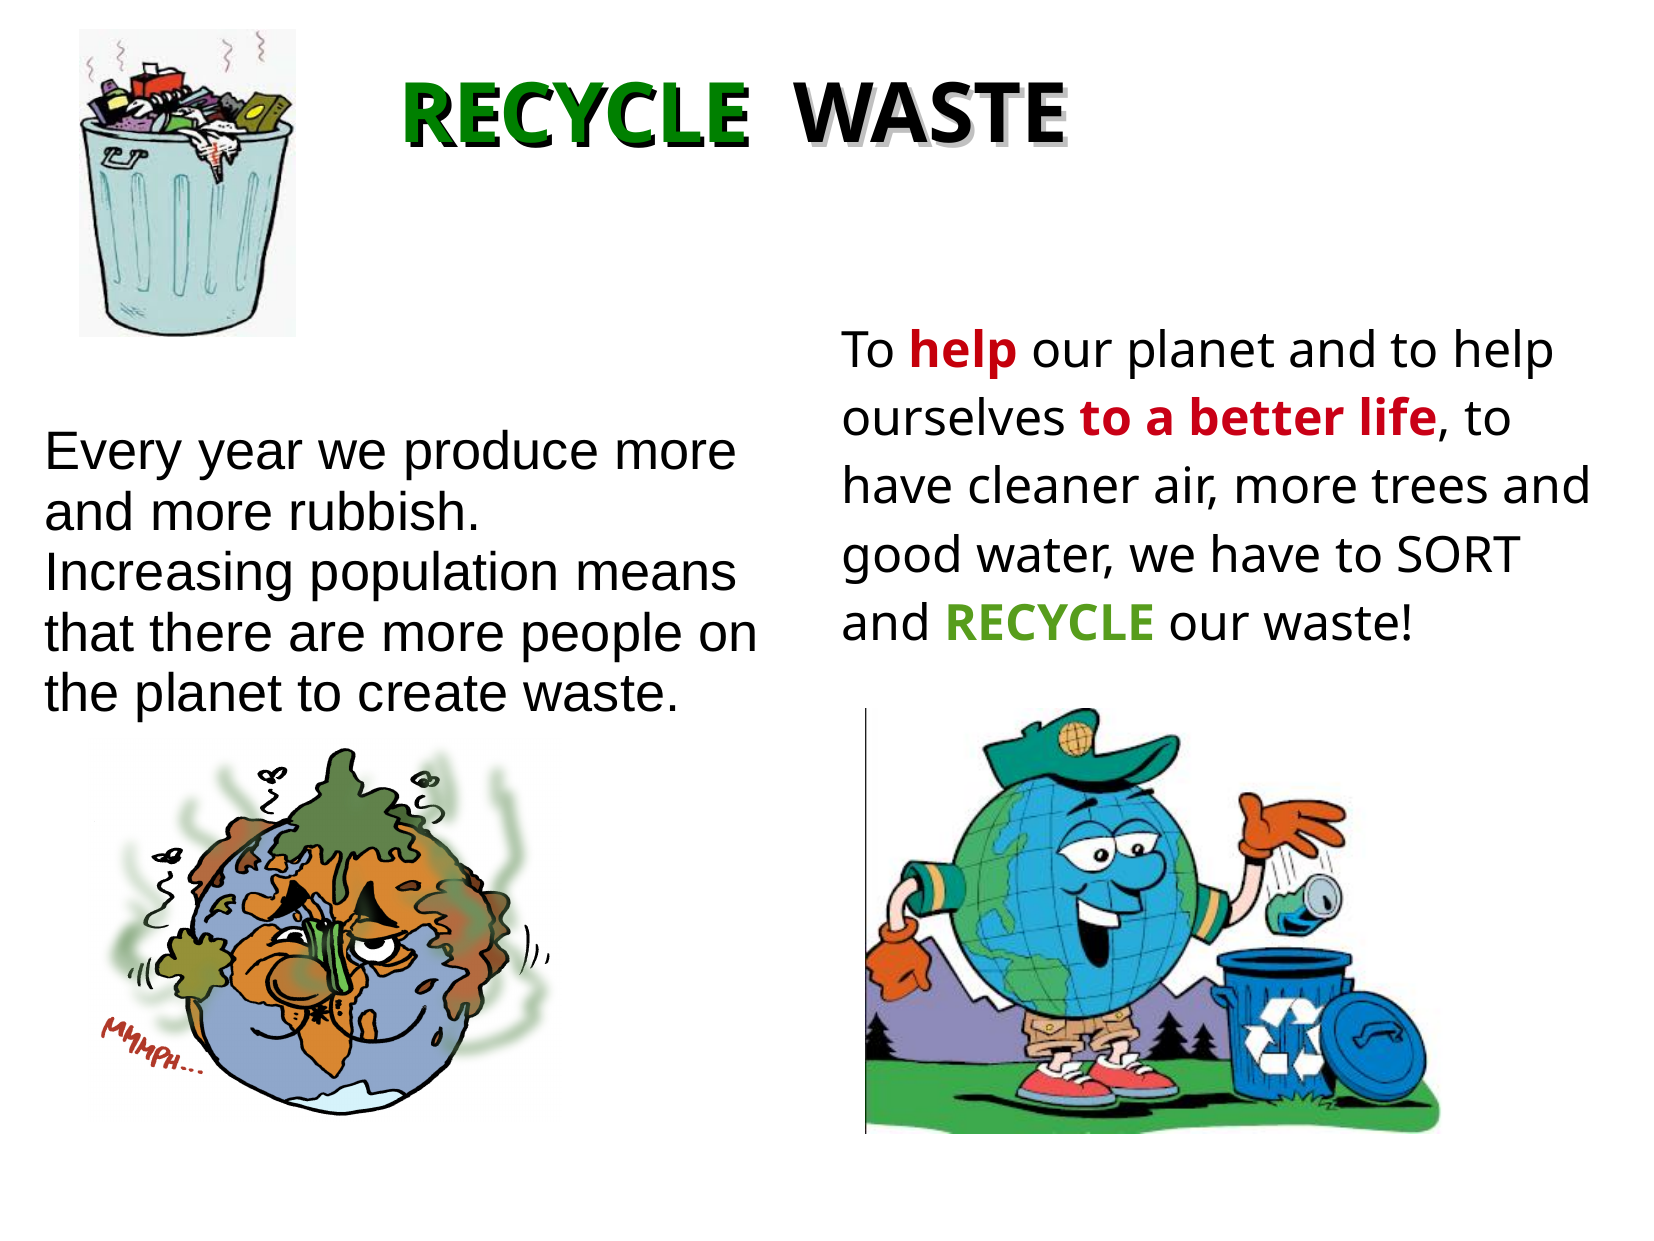

RECYCLE WASTE
To help our planet and to help ourselves to a better life, to have cleaner air, more trees and good water, we have to SORT and RECYCLE our waste!
Every year we produce more and more rubbish.
Increasing population means that there are more people on the planet to create waste.